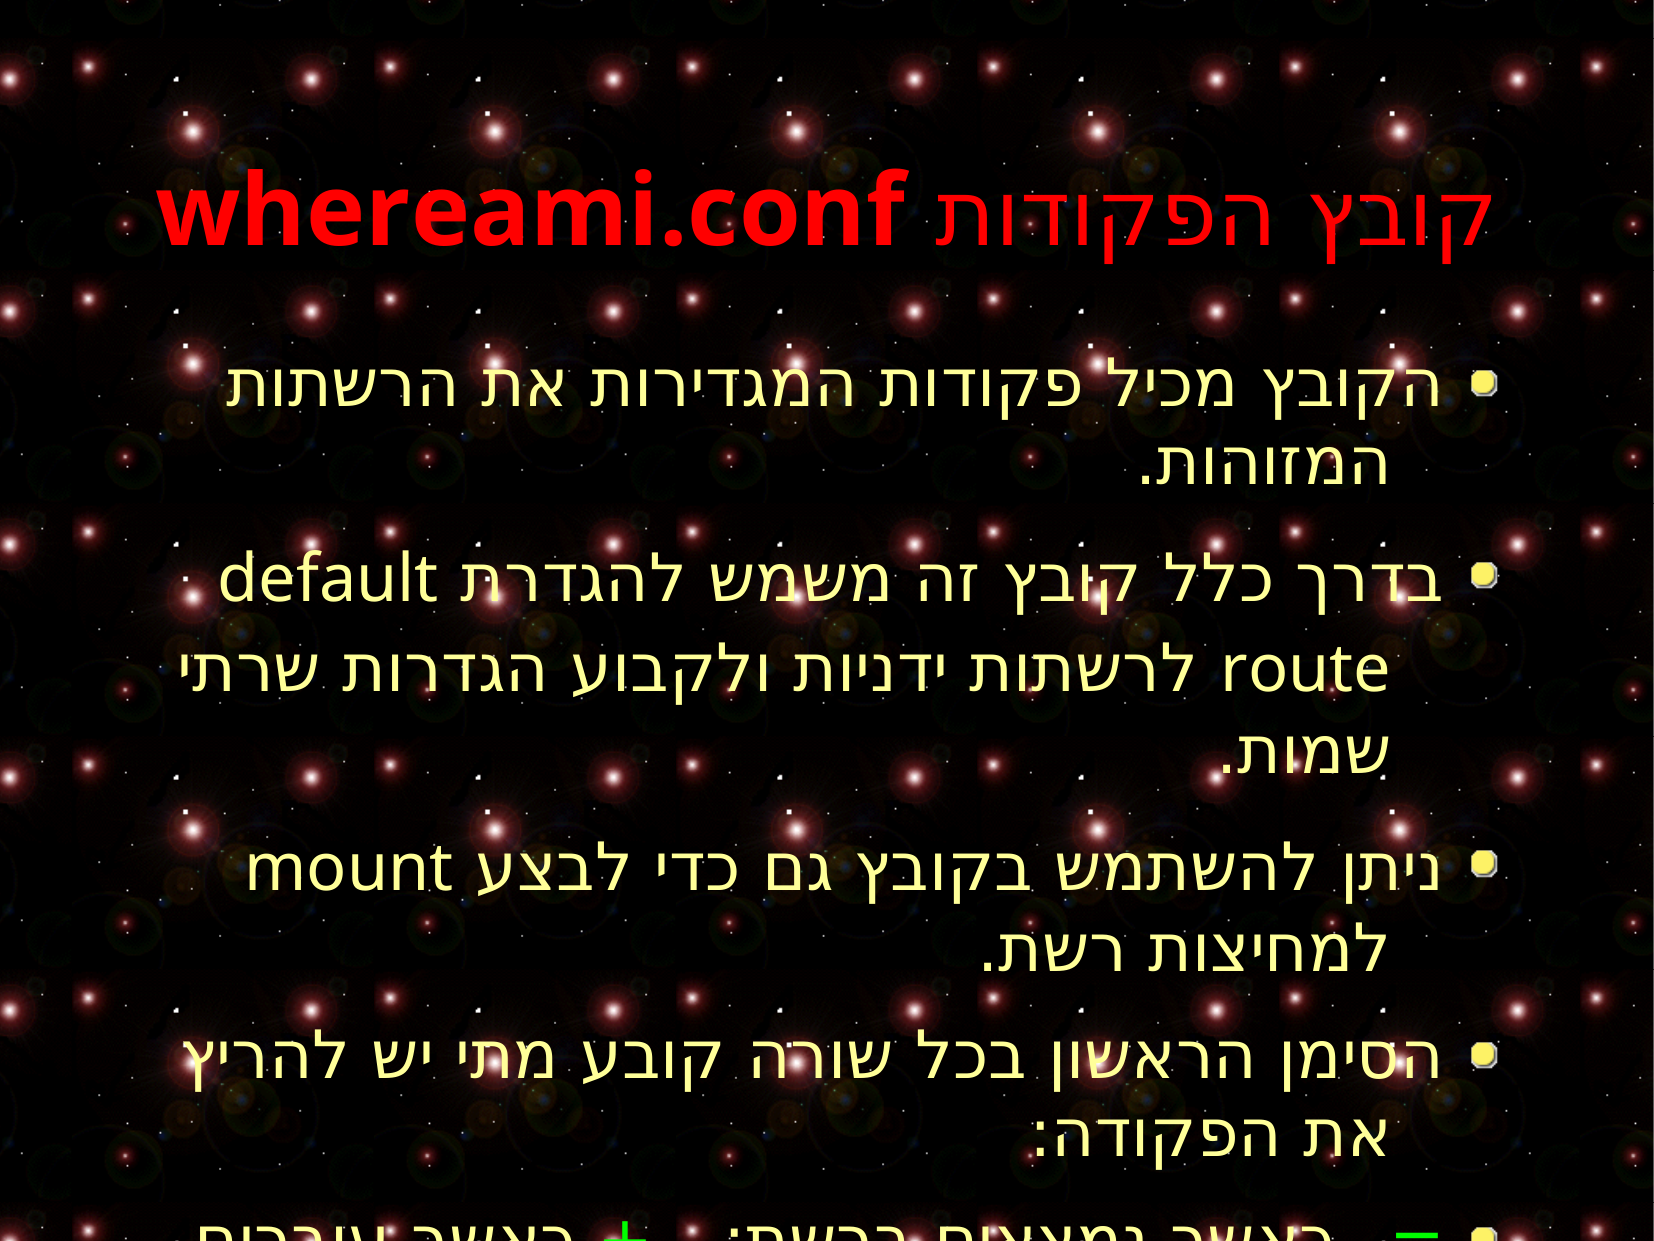

# קובץ הפקודות whereami.conf
הקובץ מכיל פקודות המגדירות את הרשתות המזוהות.
בדרך כלל קובץ זה משמש להגדרת default route לרשתות ידניות ולקבוע הגדרות שרתי שמות.
ניתן להשתמש בקובץ גם כדי לבצע mount למחיצות רשת.
הסימן הראשון בכל שורה קובע מתי יש להריץ את הפקודה:
=		כאשר נמצאים ברשת;		+ כאשר עוברים לרשת;
!		כאשר לא ברשת;		- כאשר עוזבים את הרשת.